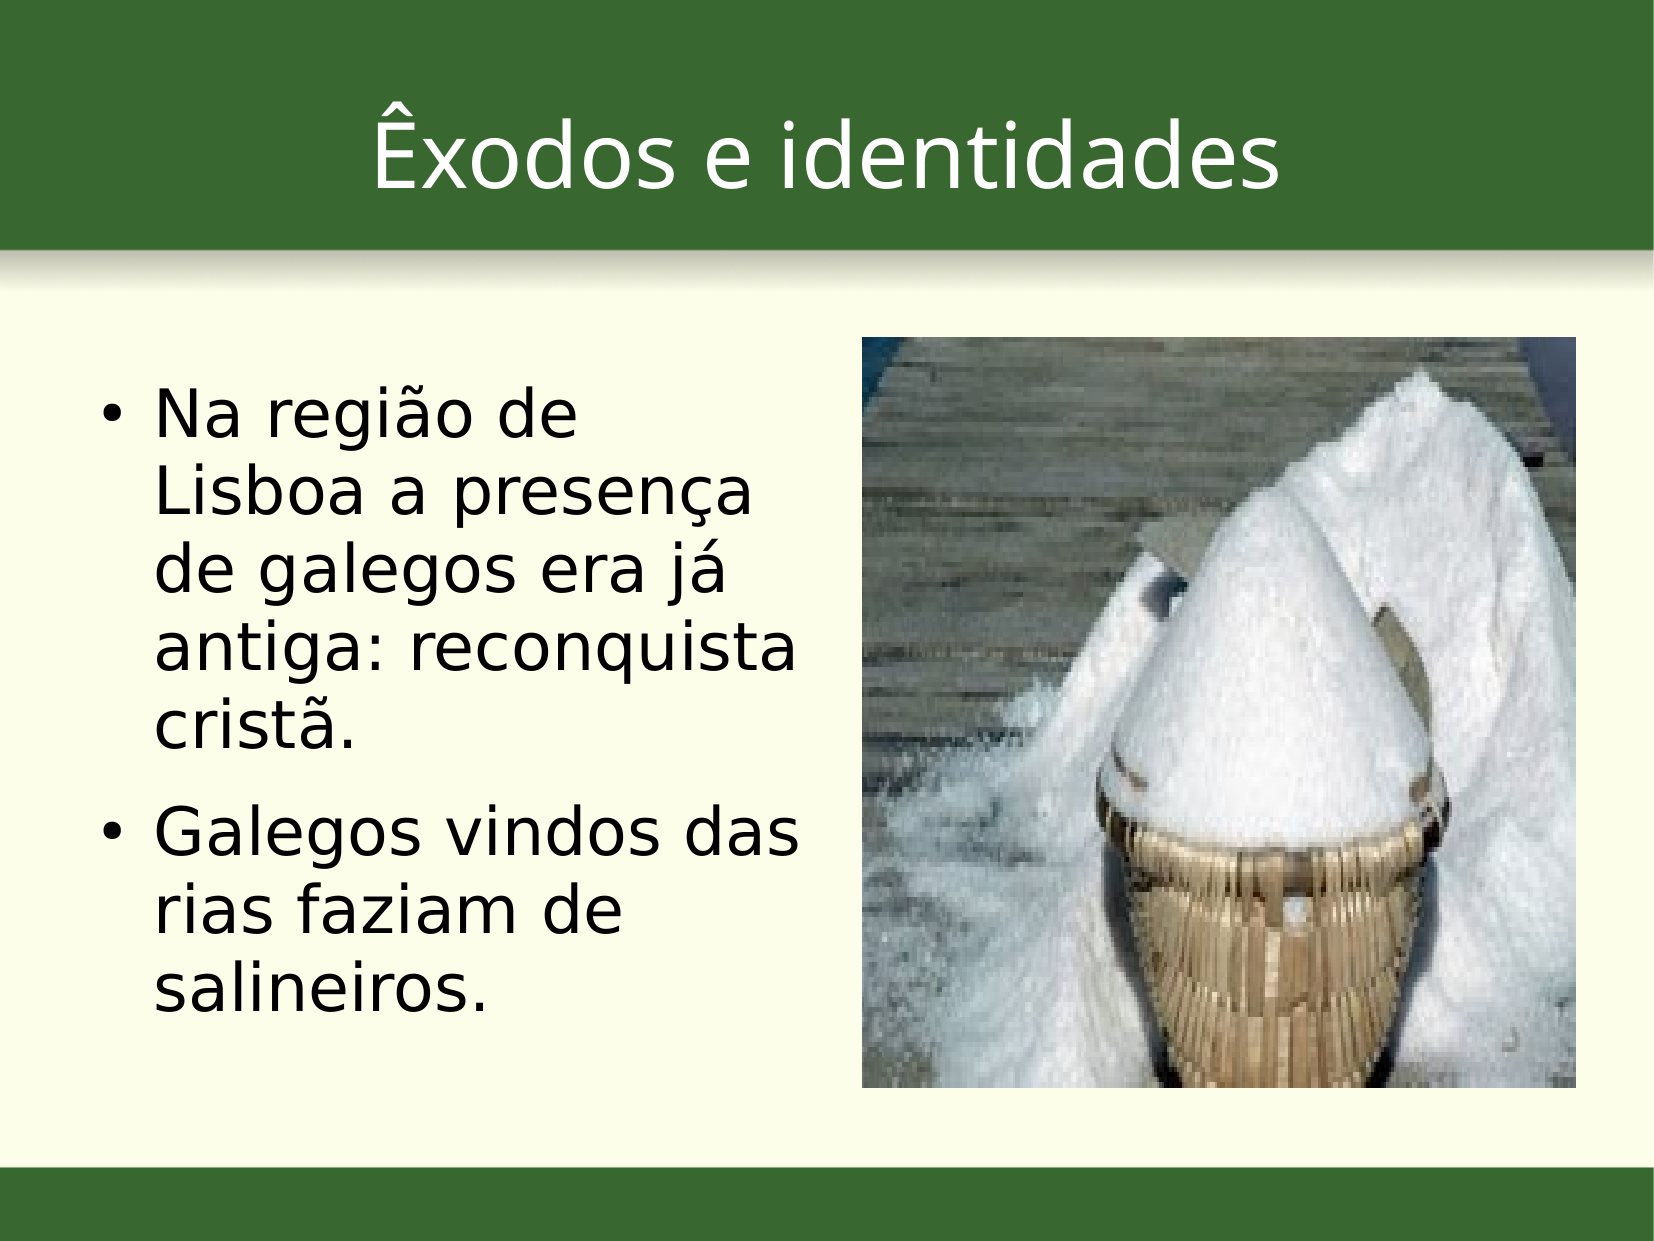

# Êxodos e identidades
Na região de Lisboa a presença de galegos era já antiga: reconquista cristã.
Galegos vindos das rias faziam de salineiros.